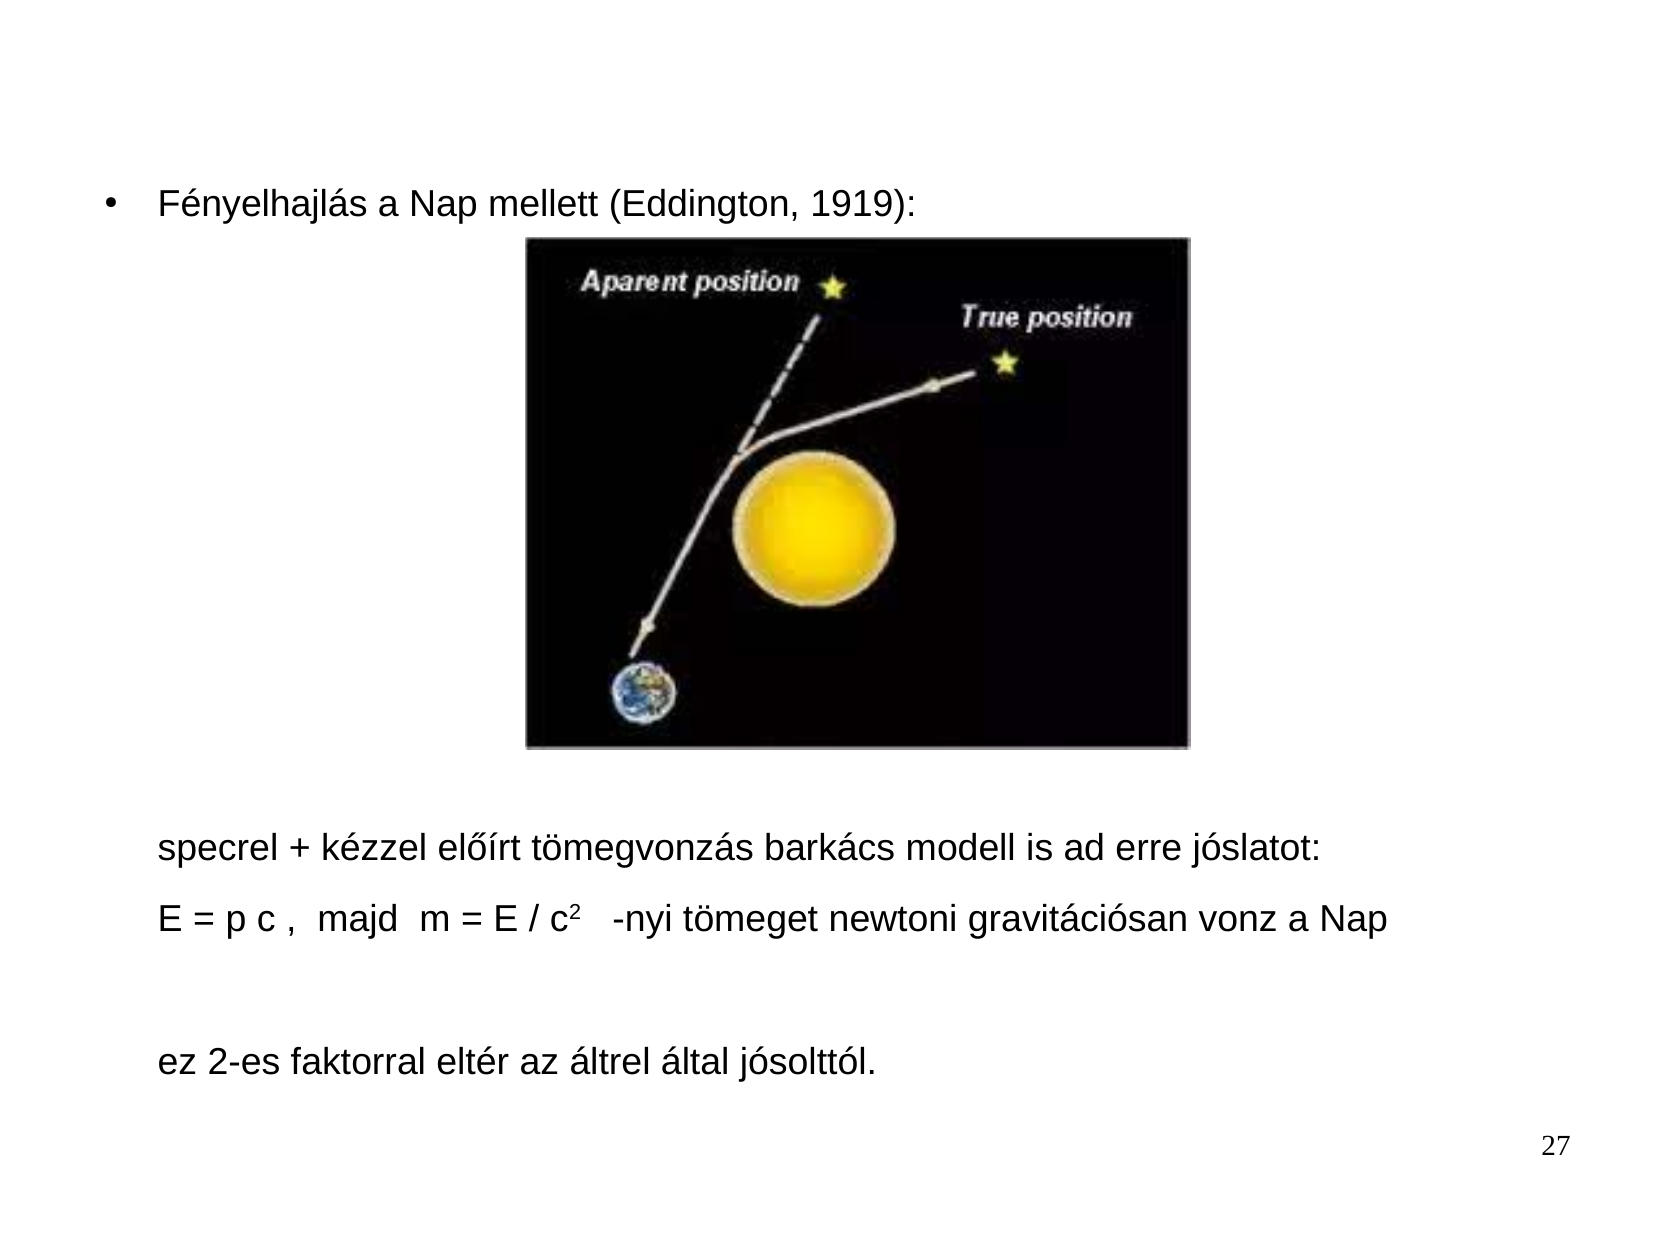

# Fényelhajlás a Nap mellett (Eddington, 1919):
specrel + kézzel előírt tömegvonzás barkács modell is ad erre jóslatot:
E = p c , majd m = E / c2 -nyi tömeget newtoni gravitációsan vonz a Nap
ez 2-es faktorral eltér az áltrel által jósolttól.
27